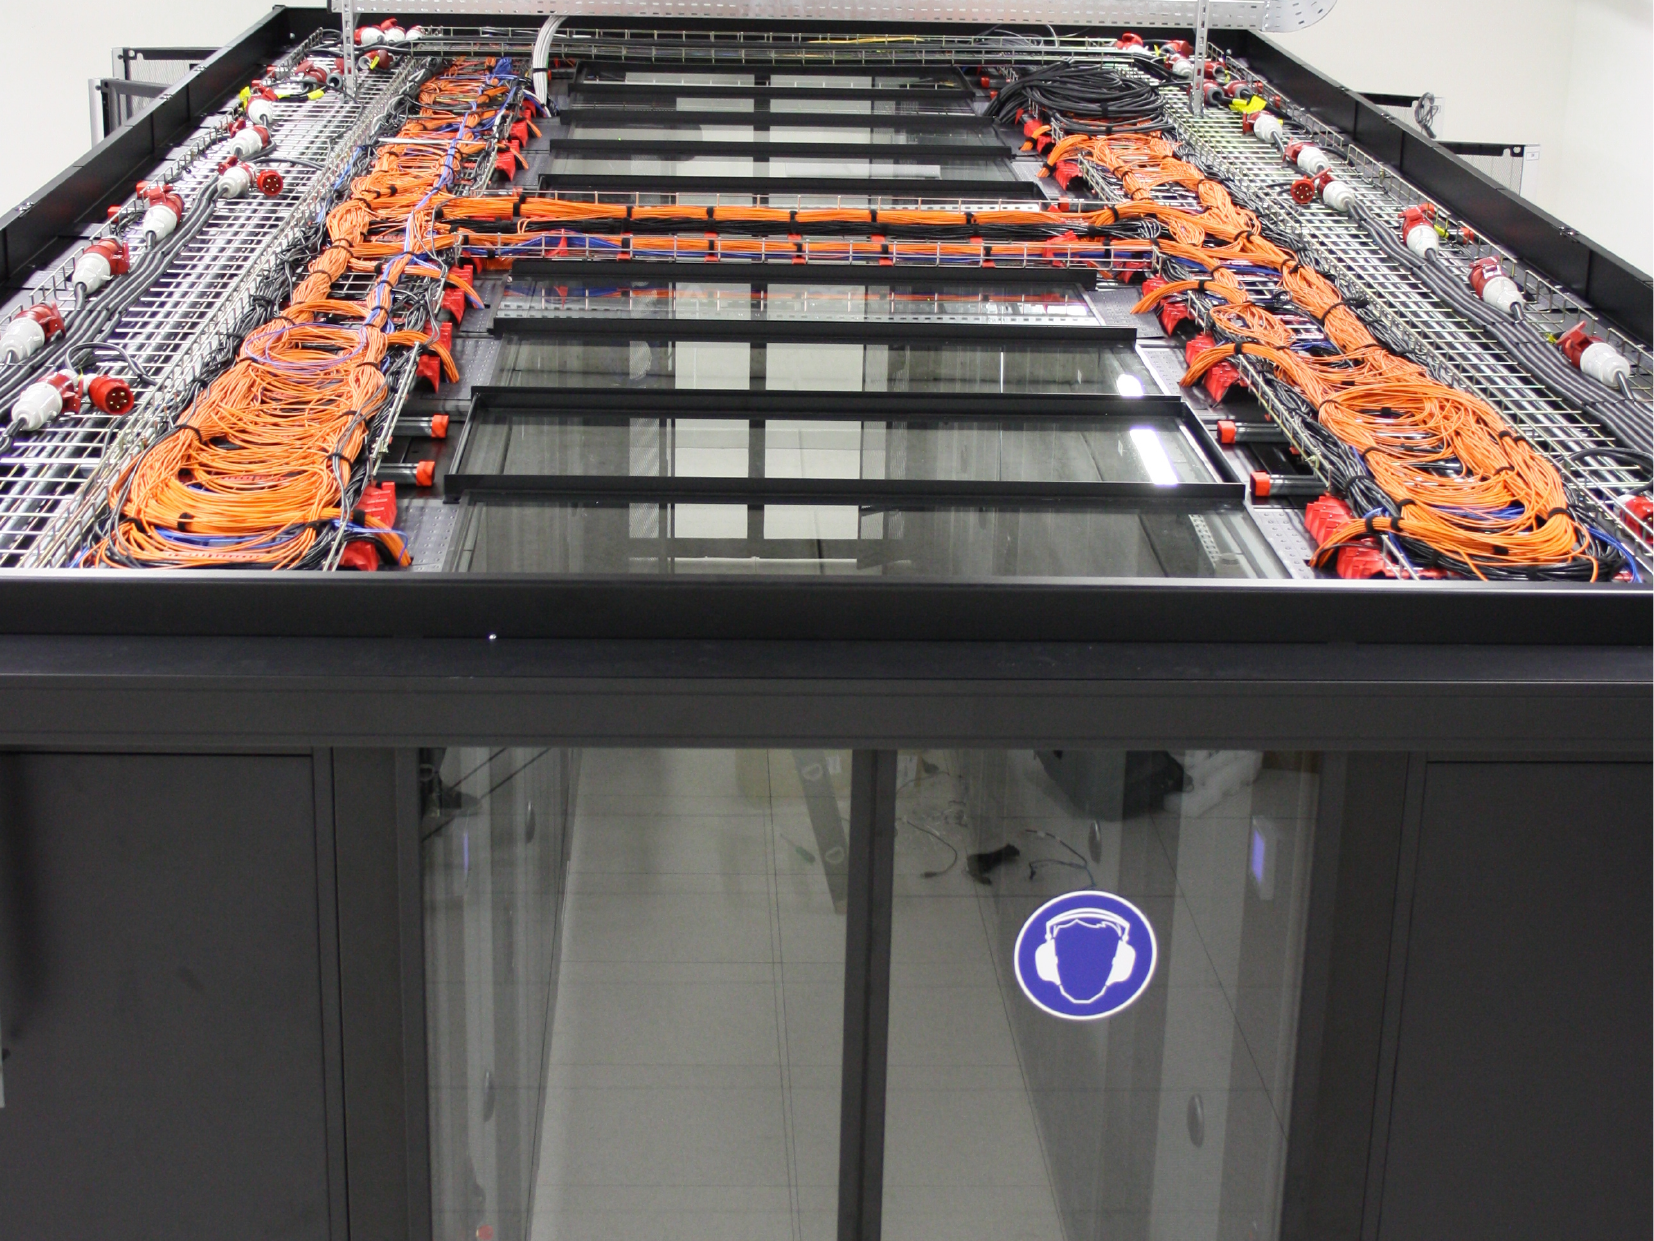

# VSC supercomputer
(nice up to date picture here)
4